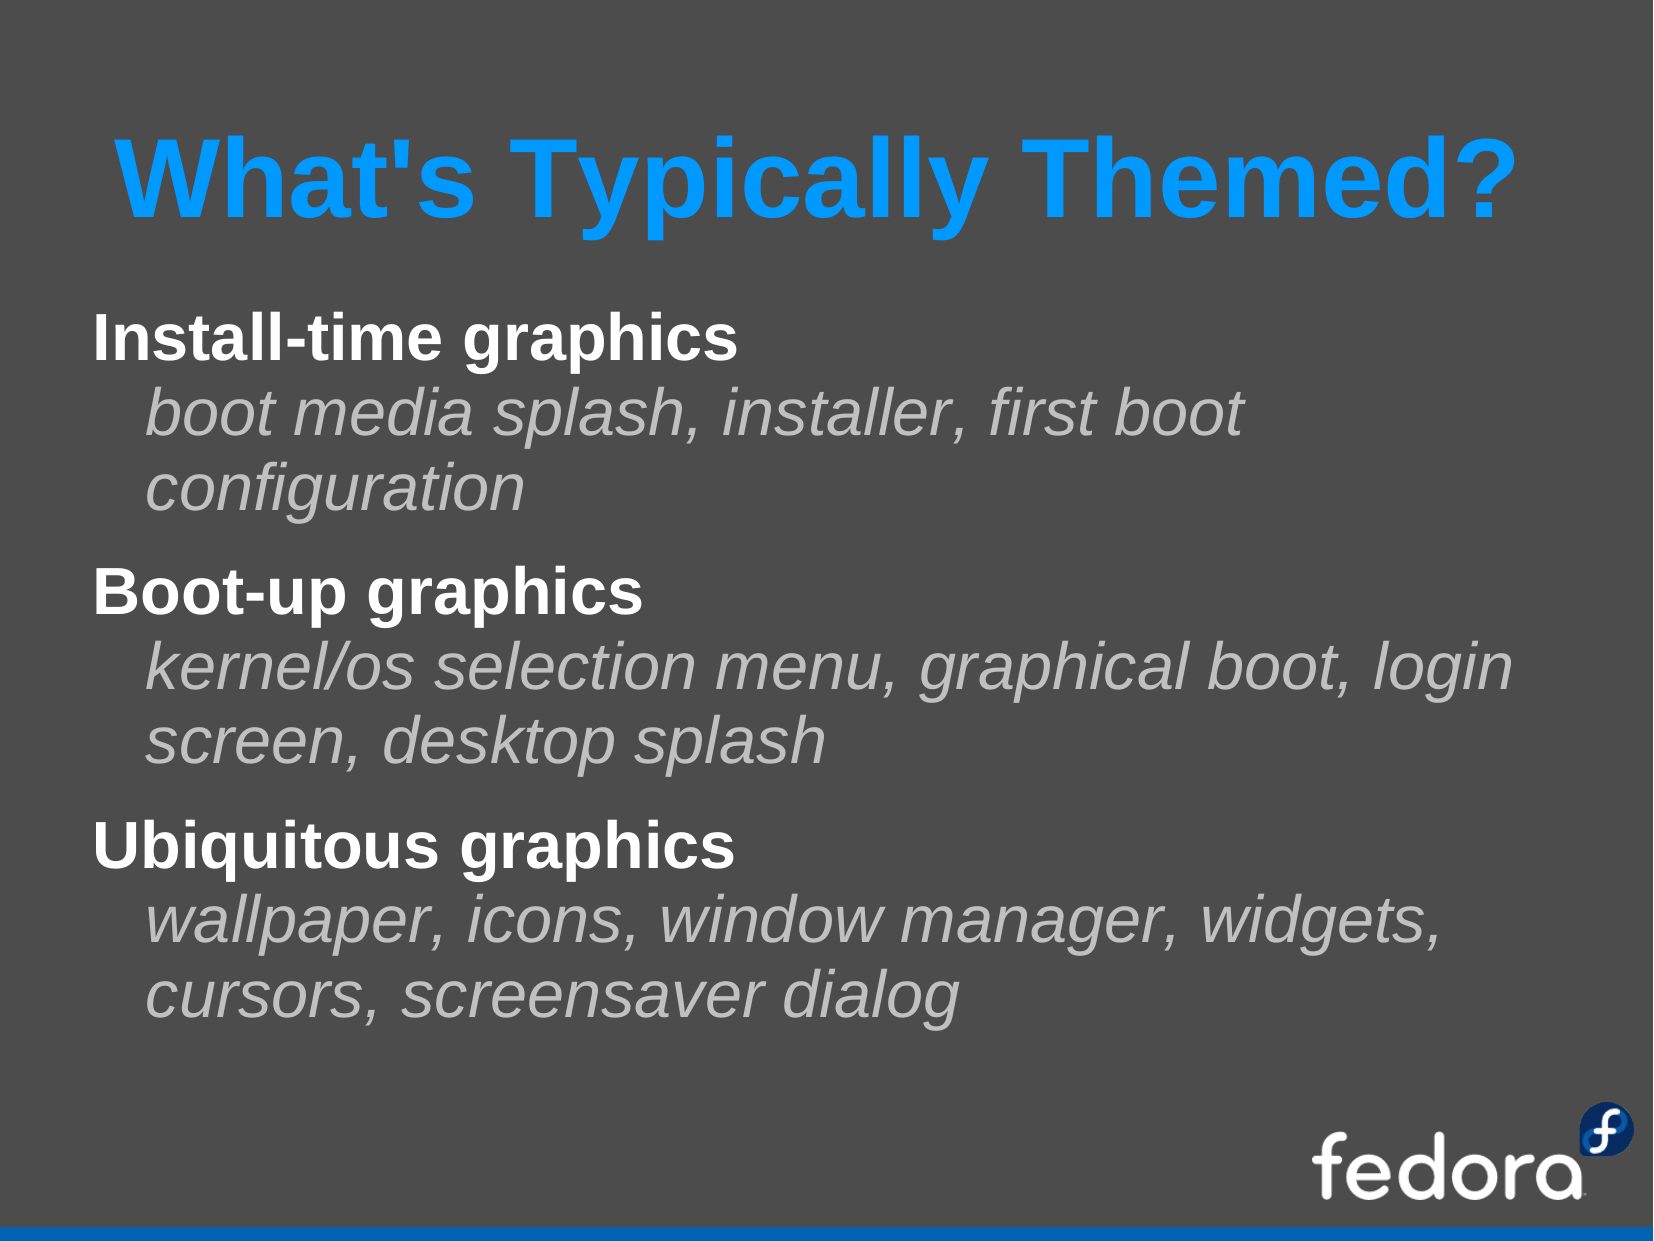

# What's Typically Themed?
Install-time graphics
boot media splash, installer, first boot configuration
Boot-up graphics
kernel/os selection menu, graphical boot, login screen, desktop splash
Ubiquitous graphics
wallpaper, icons, window manager, widgets, cursors, screensaver dialog